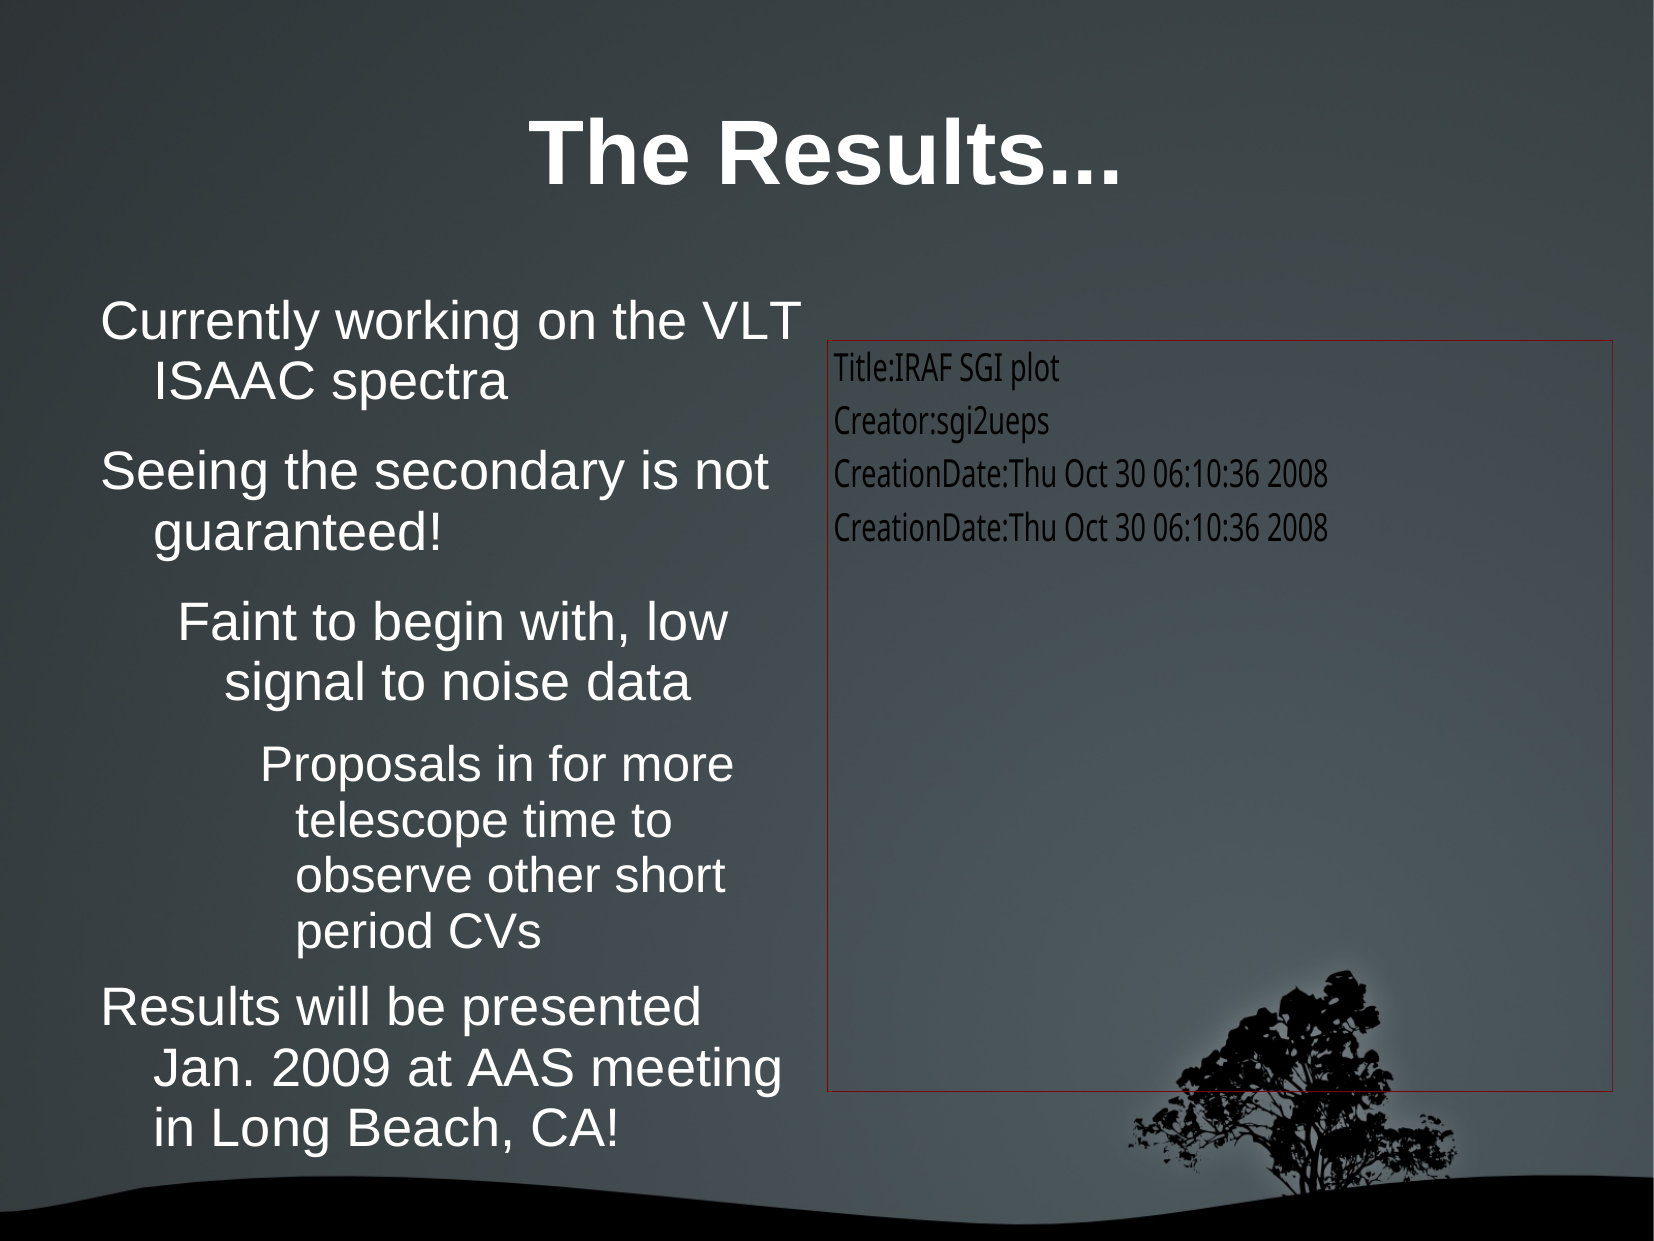

# The Results...
Currently working on the VLT ISAAC spectra
Seeing the secondary is not guaranteed!
Faint to begin with, low signal to noise data
Proposals in for more telescope time to observe other short period CVs
Results will be presented Jan. 2009 at AAS meeting in Long Beach, CA!